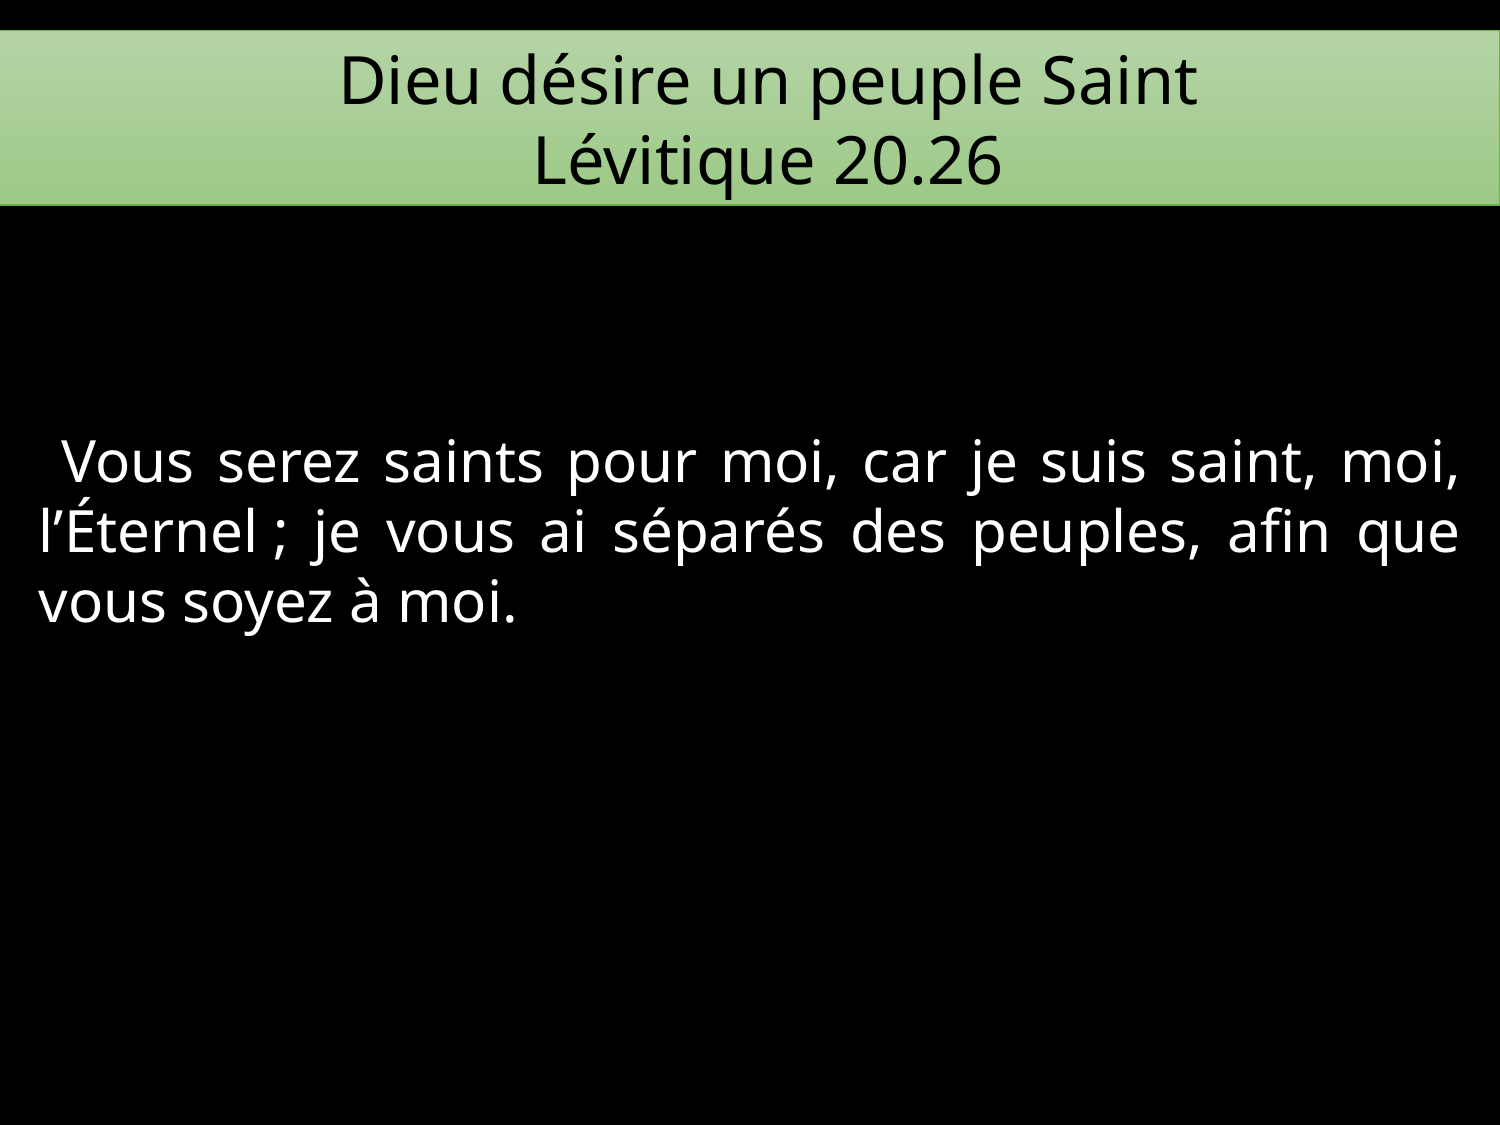

Dieu désire un peuple Saint
Lévitique 20.26
 Vous serez saints pour moi, car je suis saint, moi, l’Éternel ; je vous ai séparés des peuples, afin que vous soyez à moi.